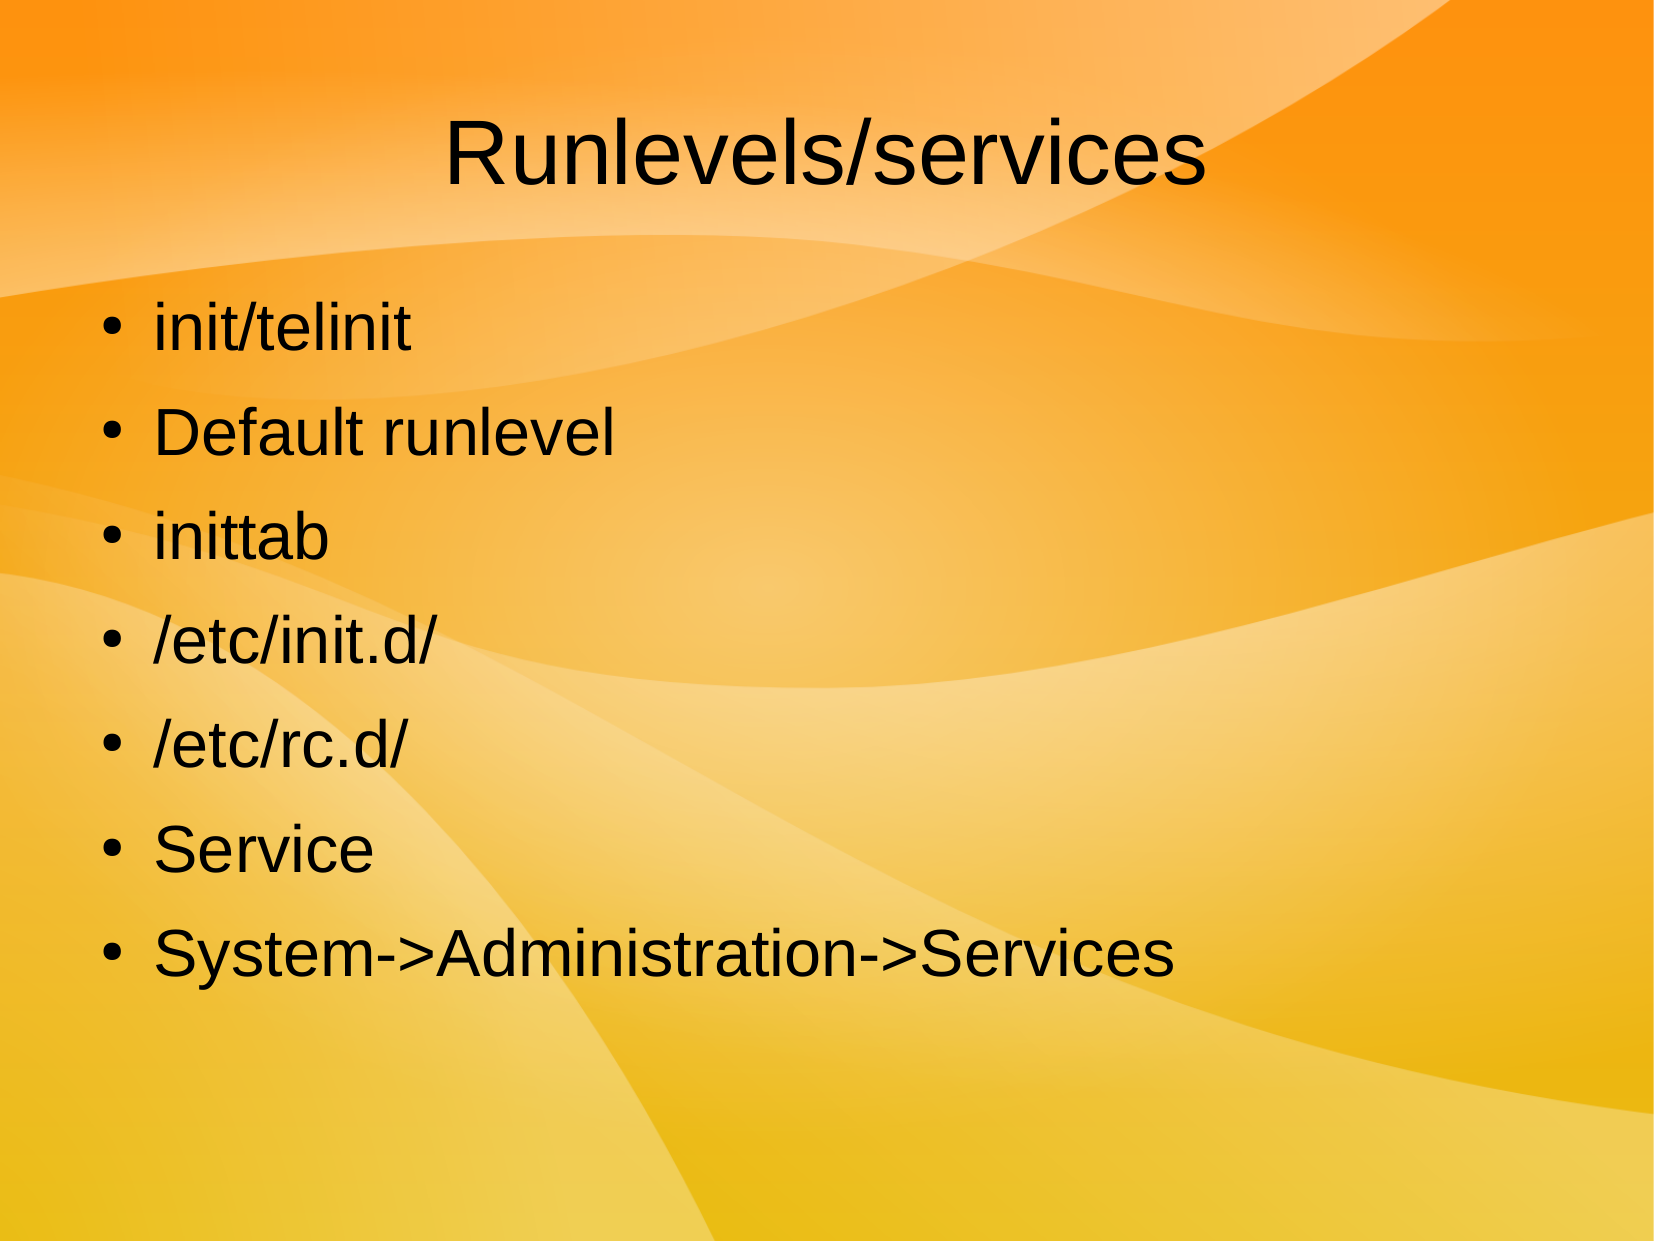

# Runlevels/services
init/telinit
Default runlevel
inittab
/etc/init.d/
/etc/rc.d/
Service
System->Administration->Services